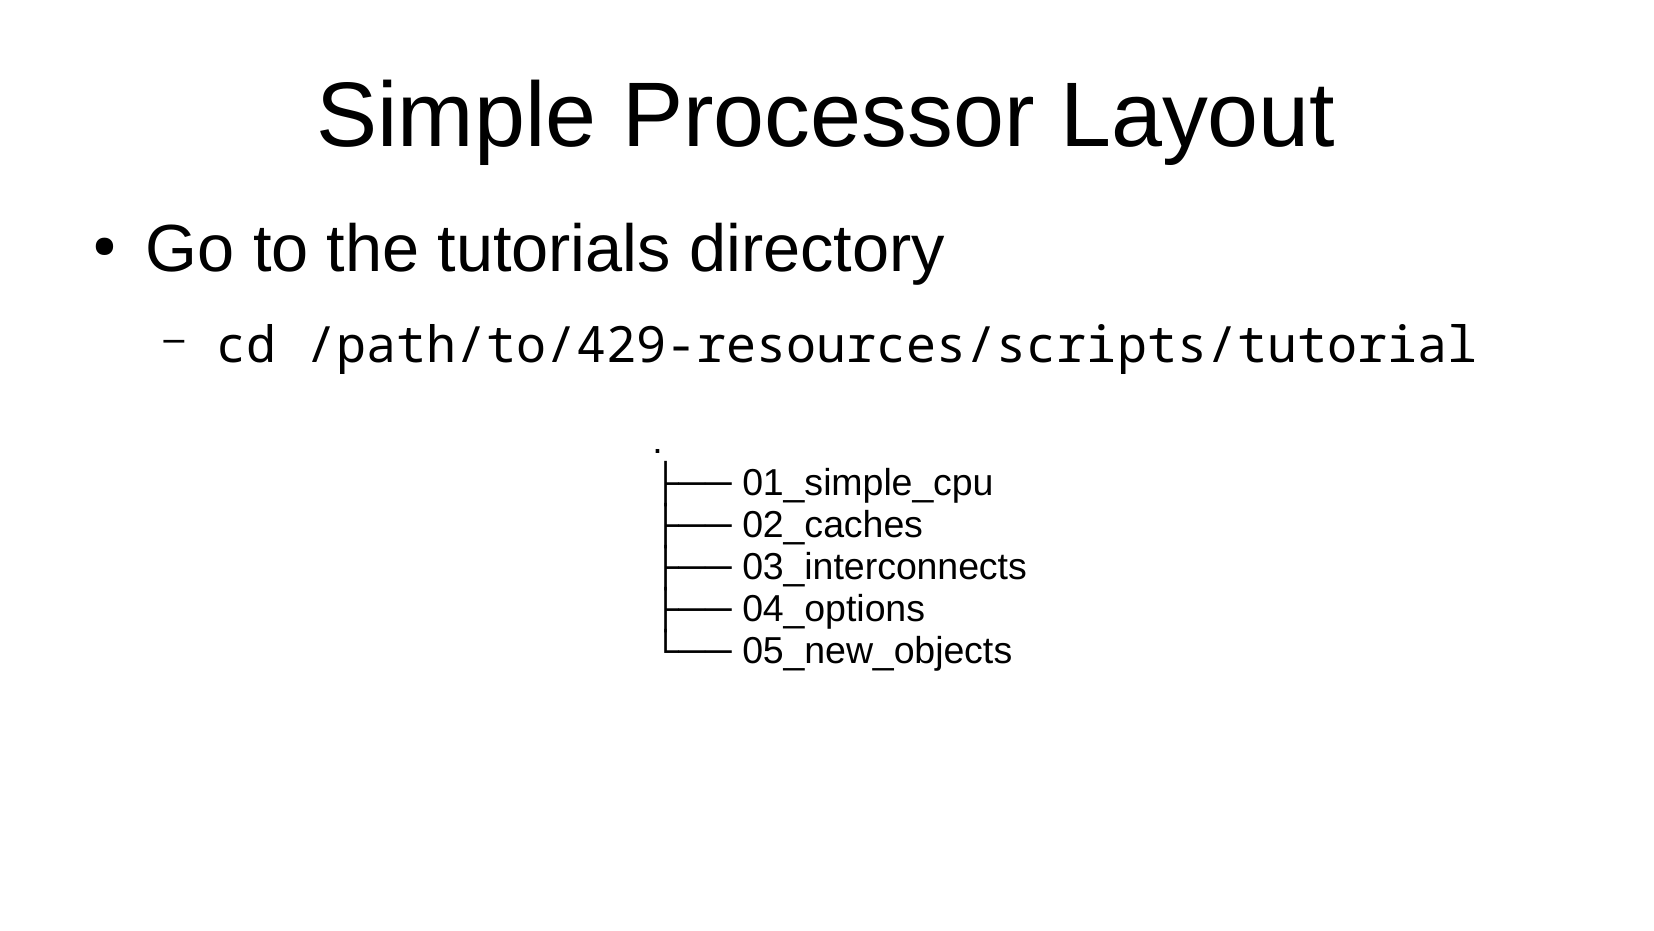

# Simple Processor Layout
Go to the tutorials directory
cd /path/to/429-resources/scripts/tutorial
.
├── 01_simple_cpu
├── 02_caches
├── 03_interconnects
├── 04_options
└── 05_new_objects
Great Success